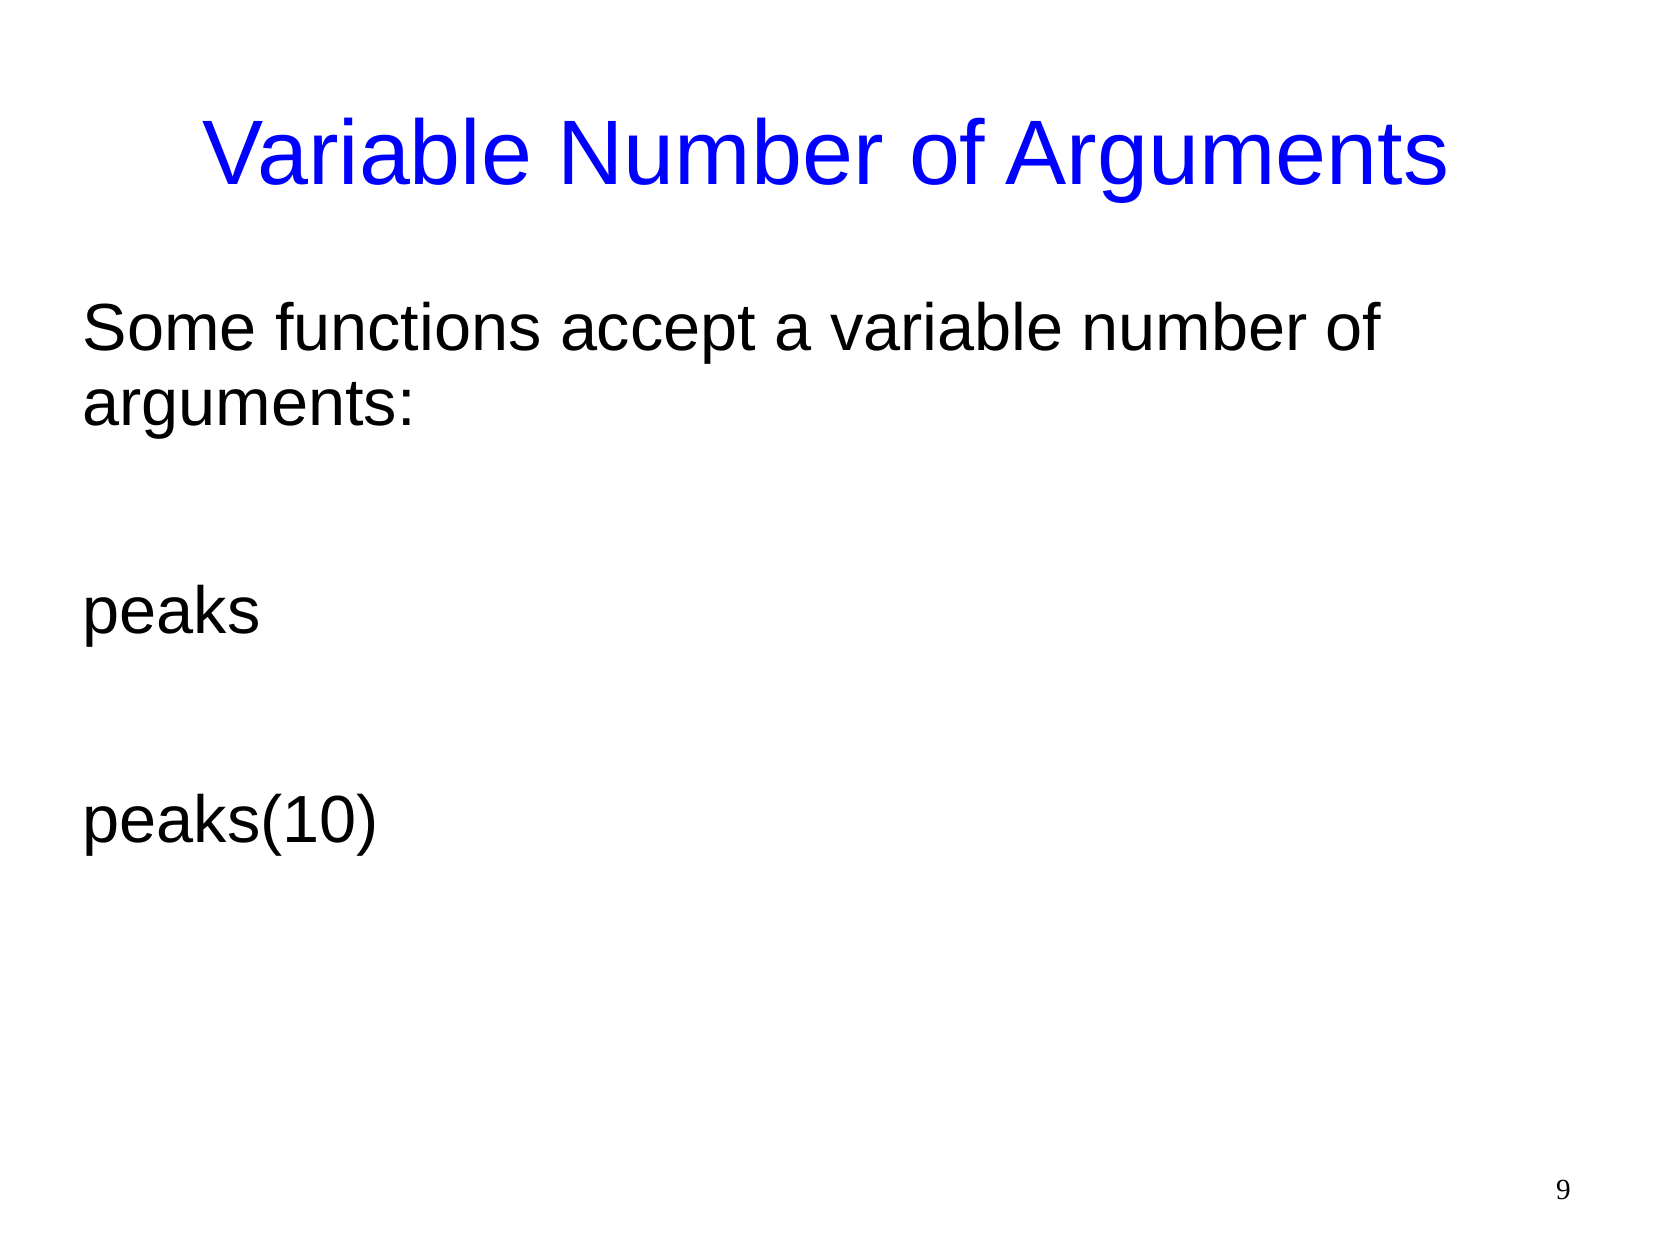

# Variable Number of Arguments
Some functions accept a variable number of arguments:
peaks
peaks(10)
9